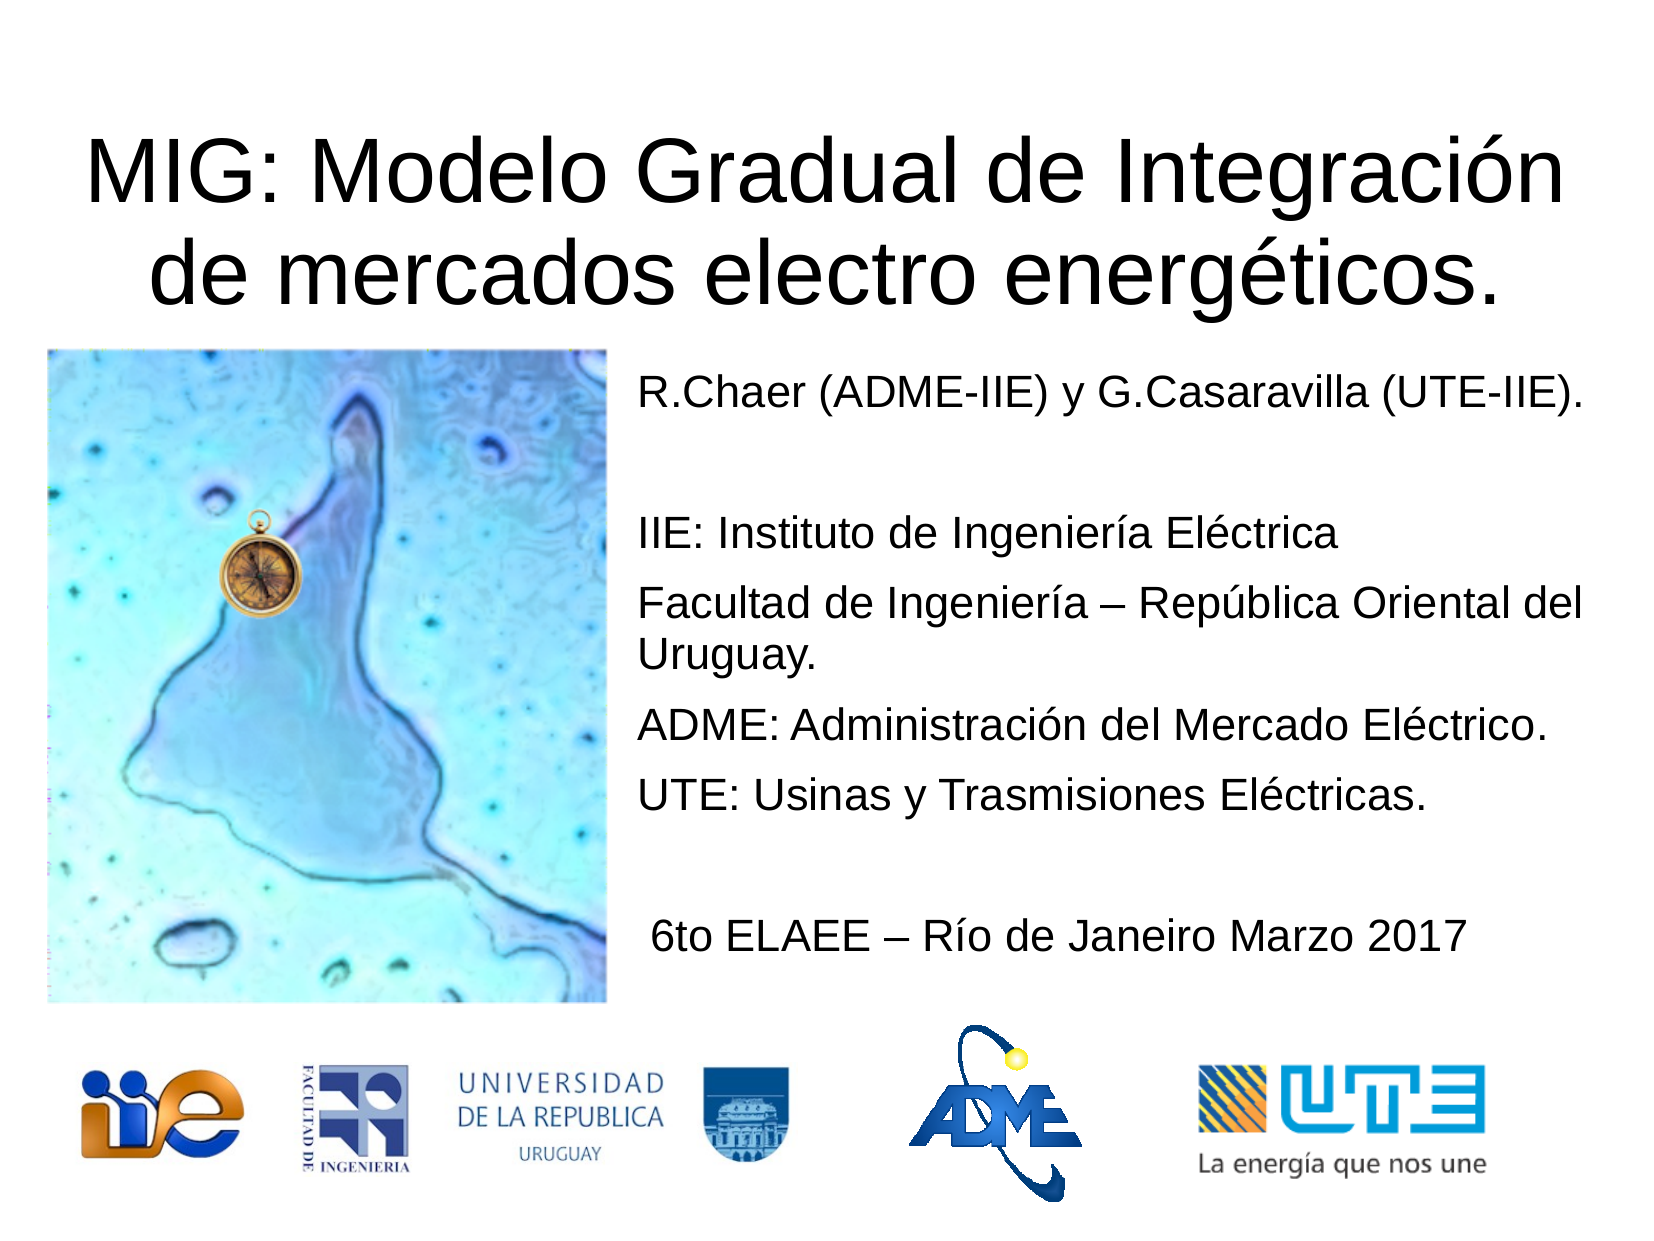

# MIG: Modelo Gradual de Integración de mercados electro energéticos.
R.Chaer (ADME-IIE) y G.Casaravilla (UTE-IIE).
IIE: Instituto de Ingeniería Eléctrica
Facultad de Ingeniería – República Oriental del Uruguay.
ADME: Administración del Mercado Eléctrico.
UTE: Usinas y Trasmisiones Eléctricas.
 6to ELAEE – Río de Janeiro Marzo 2017